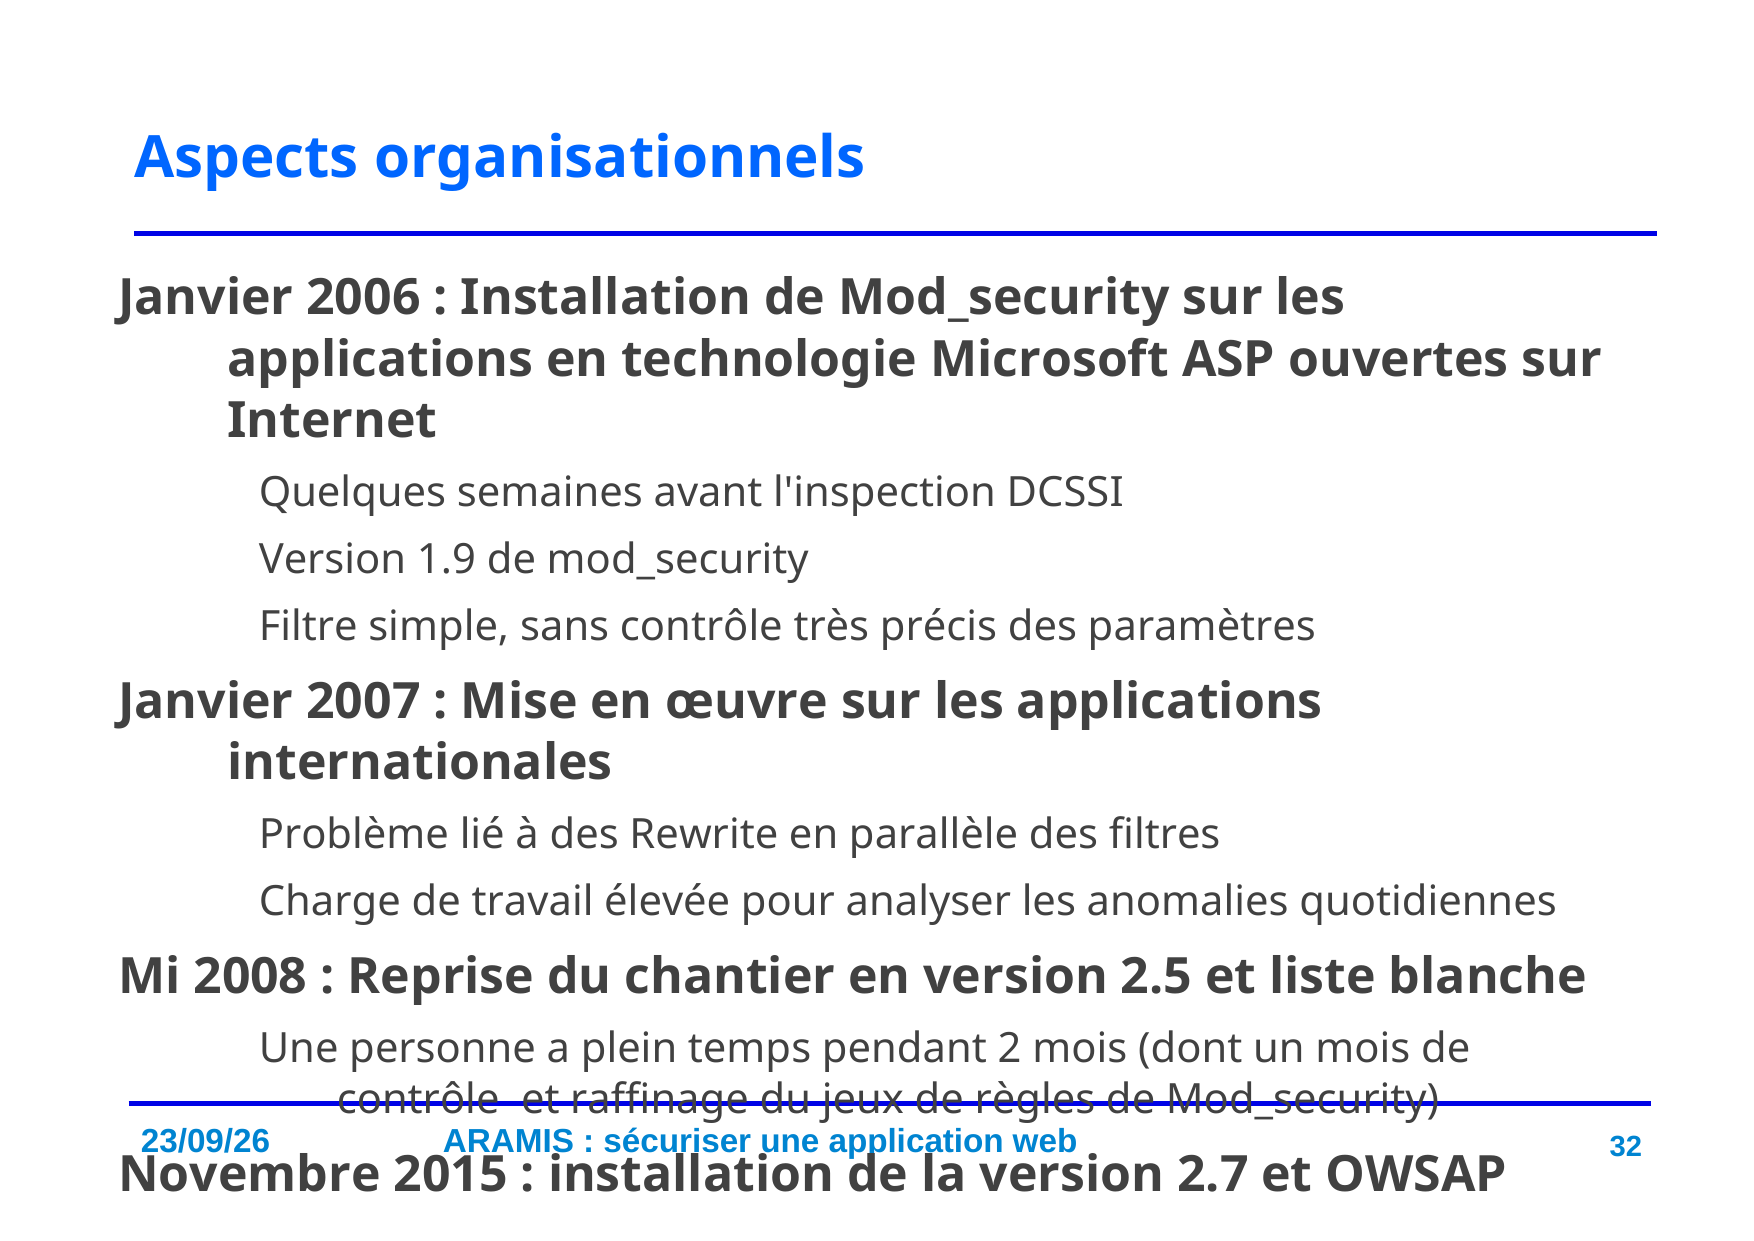

# Aspects organisationnels
Janvier 2006 : Installation de Mod_security sur les applications en technologie Microsoft ASP ouvertes sur Internet
Quelques semaines avant l'inspection DCSSI
Version 1.9 de mod_security
Filtre simple, sans contrôle très précis des paramètres
Janvier 2007 : Mise en œuvre sur les applications internationales
Problème lié à des Rewrite en parallèle des filtres
Charge de travail élevée pour analyser les anomalies quotidiennes
Mi 2008 : Reprise du chantier en version 2.5 et liste blanche
Une personne a plein temps pendant 2 mois (dont un mois de contrôle et raffinage du jeux de règles de Mod_security)
Novembre 2015 : installation de la version 2.7 et OWSAP
ARAMIS : sécuriser une application web
32